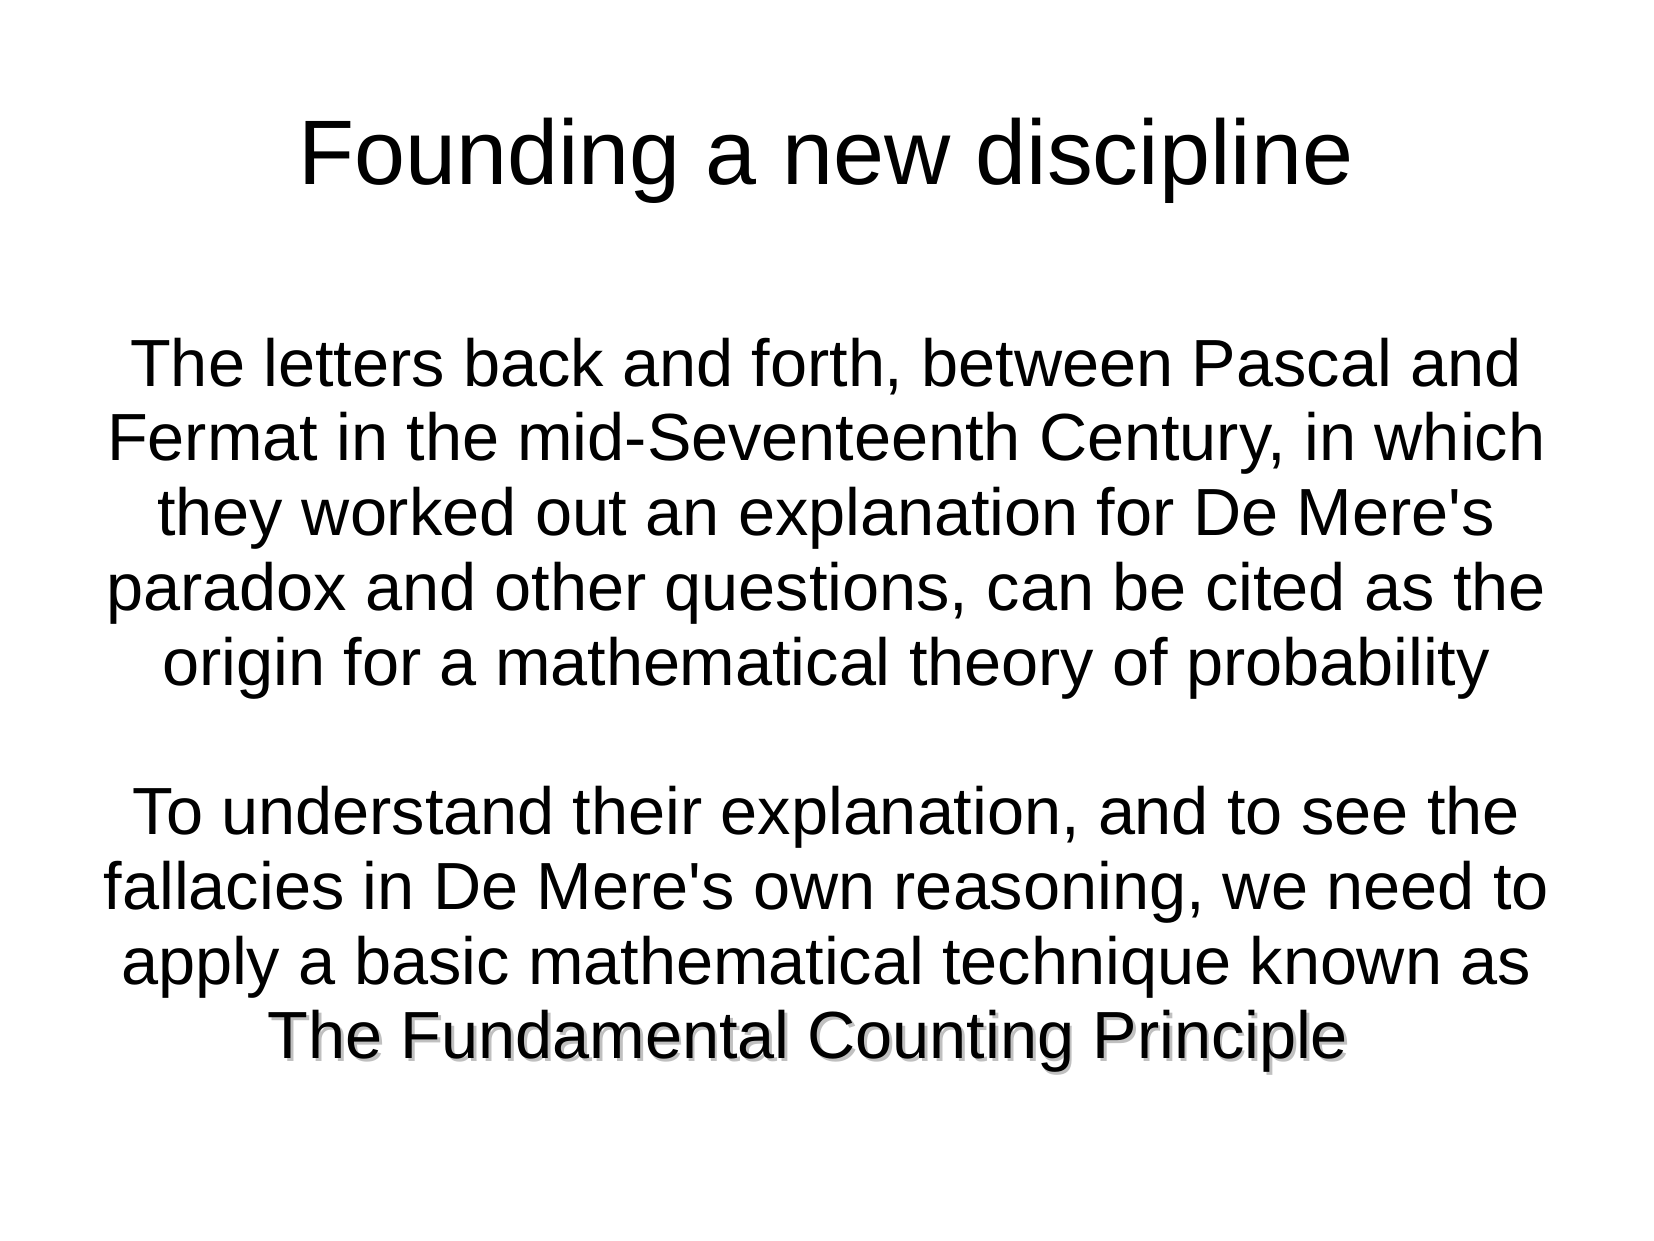

# Founding a new discipline
The letters back and forth, between Pascal and Fermat in the mid-Seventeenth Century, in which they worked out an explanation for De Mere's paradox and other questions, can be cited as the origin for a mathematical theory of probability
To understand their explanation, and to see the fallacies in De Mere's own reasoning, we need to apply a basic mathematical technique known as
The Fundamental Counting Principle